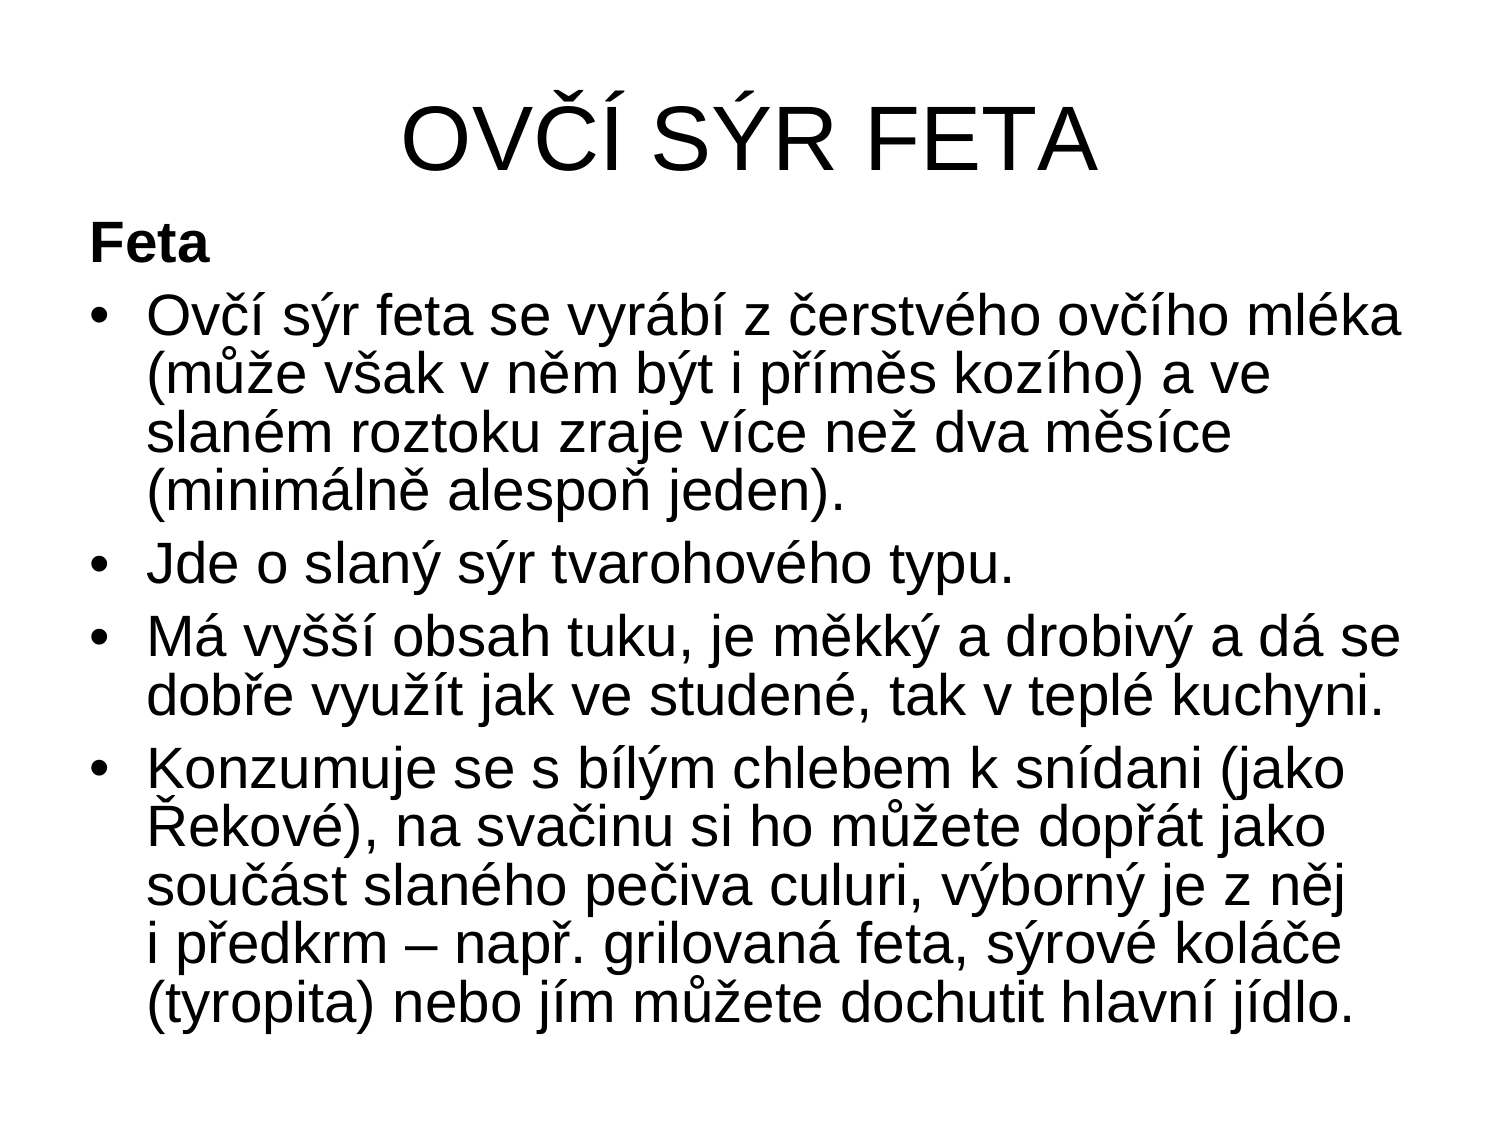

# OVČÍ SÝR FETA
Feta
Ovčí sýr feta se vyrábí z čerstvého ovčího mléka (může však v něm být i příměs kozího) a ve slaném roztoku zraje více než dva měsíce (minimálně alespoň jeden).
Jde o slaný sýr tvarohového typu.
Má vyšší obsah tuku, je měkký a drobivý a dá se dobře využít jak ve studené, tak v teplé kuchyni.
Konzumuje se s bílým chlebem k snídani (jako Řekové), na svačinu si ho můžete dopřát jako součást slaného pečiva culuri, výborný je z něj
i předkrm – např. grilovaná feta, sýrové koláče (tyropita) nebo jím můžete dochutit hlavní jídlo.